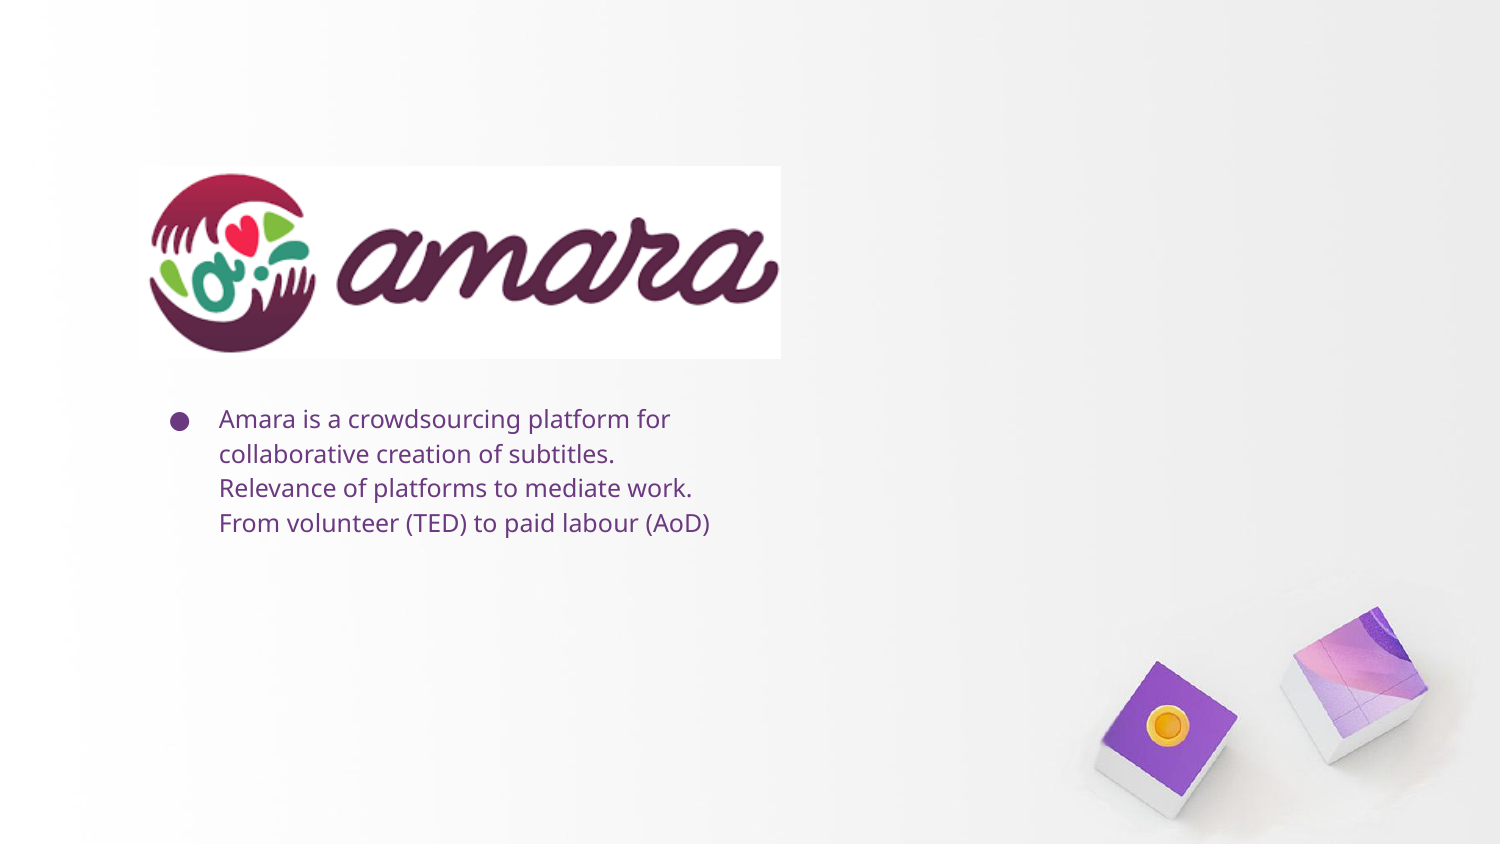

# Amara is a crowdsourcing platform for collaborative creation of subtitles. Relevance of platforms to mediate work. From volunteer (TED) to paid labour (AoD)